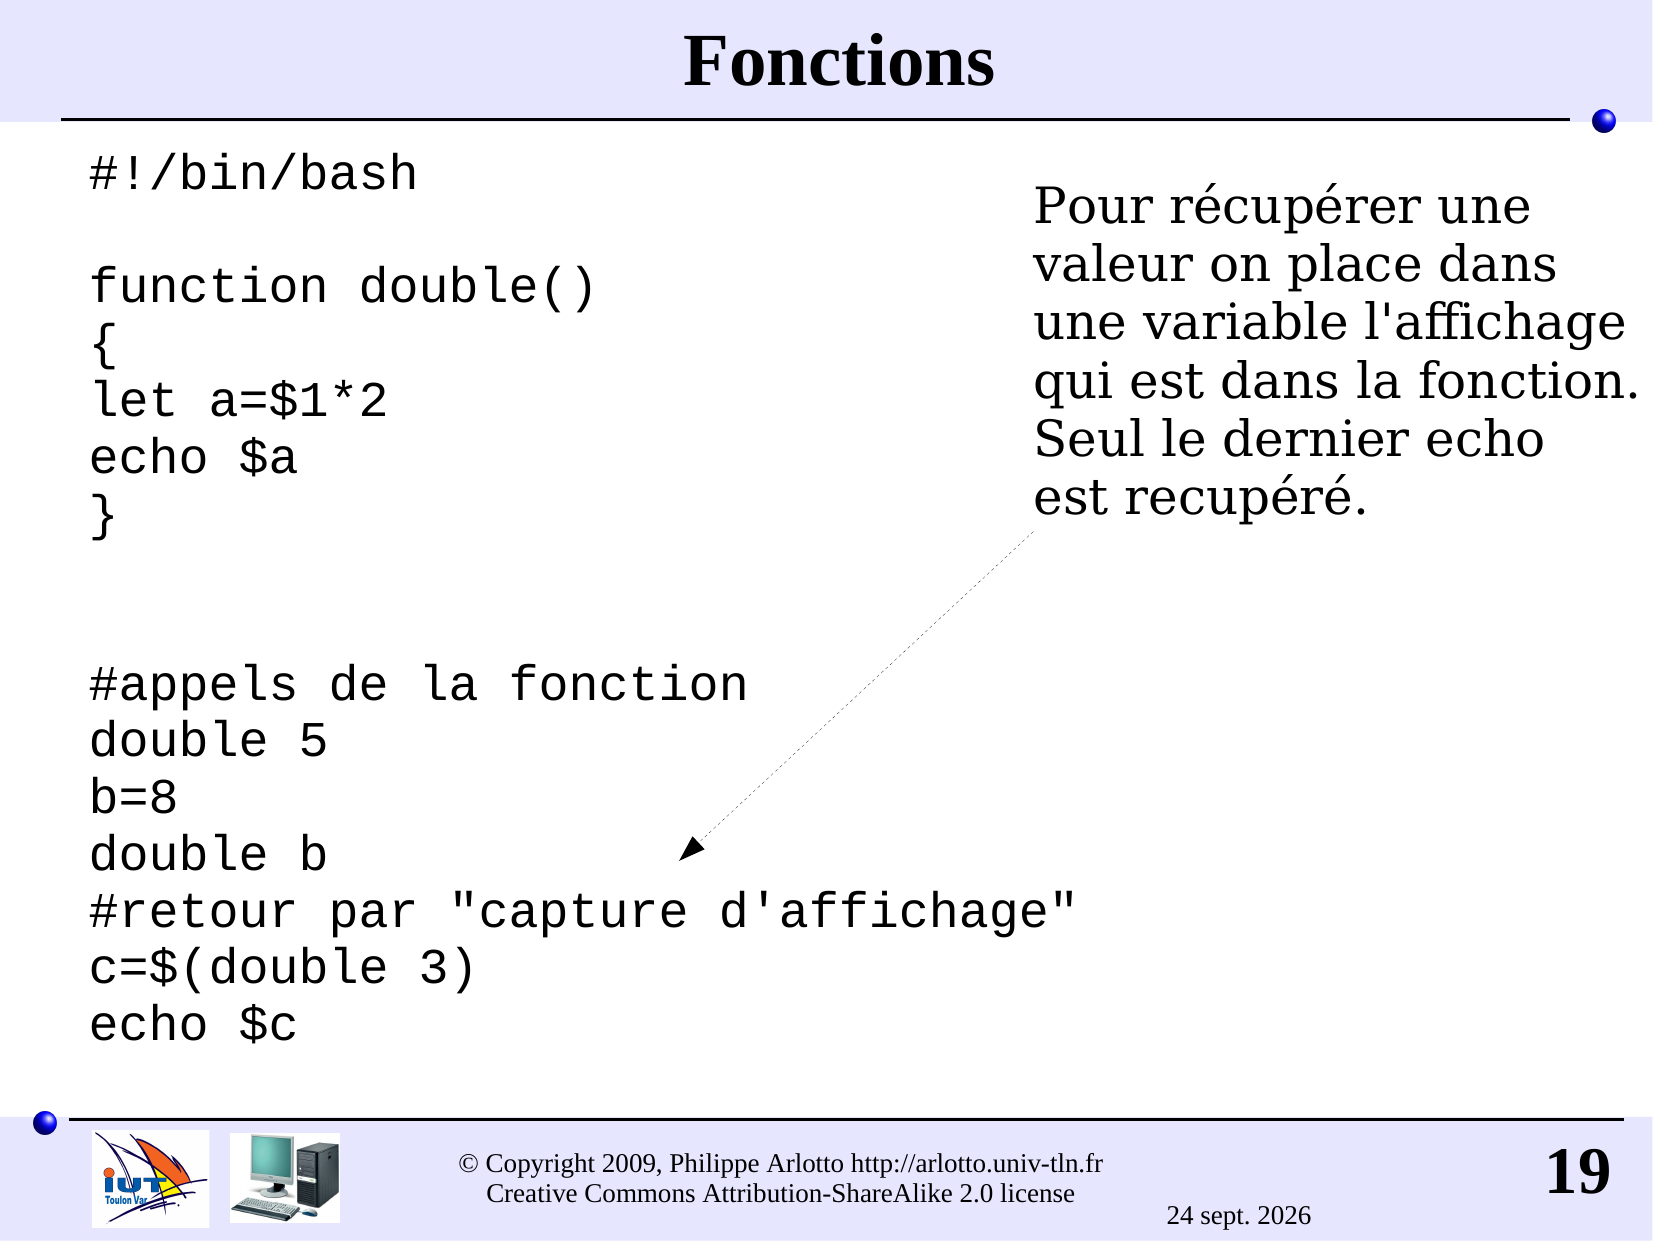

# Fonctions
#!/bin/bash
function double()
{
let a=$1*2
echo $a
}
#appels de la fonction
double 5
b=8
double b
#retour par "capture d'affichage"
c=$(double 3)
echo $c
Pour récupérer une
valeur on place dans
une variable l'affichage
qui est dans la fonction.
Seul le dernier echo
est recupéré.